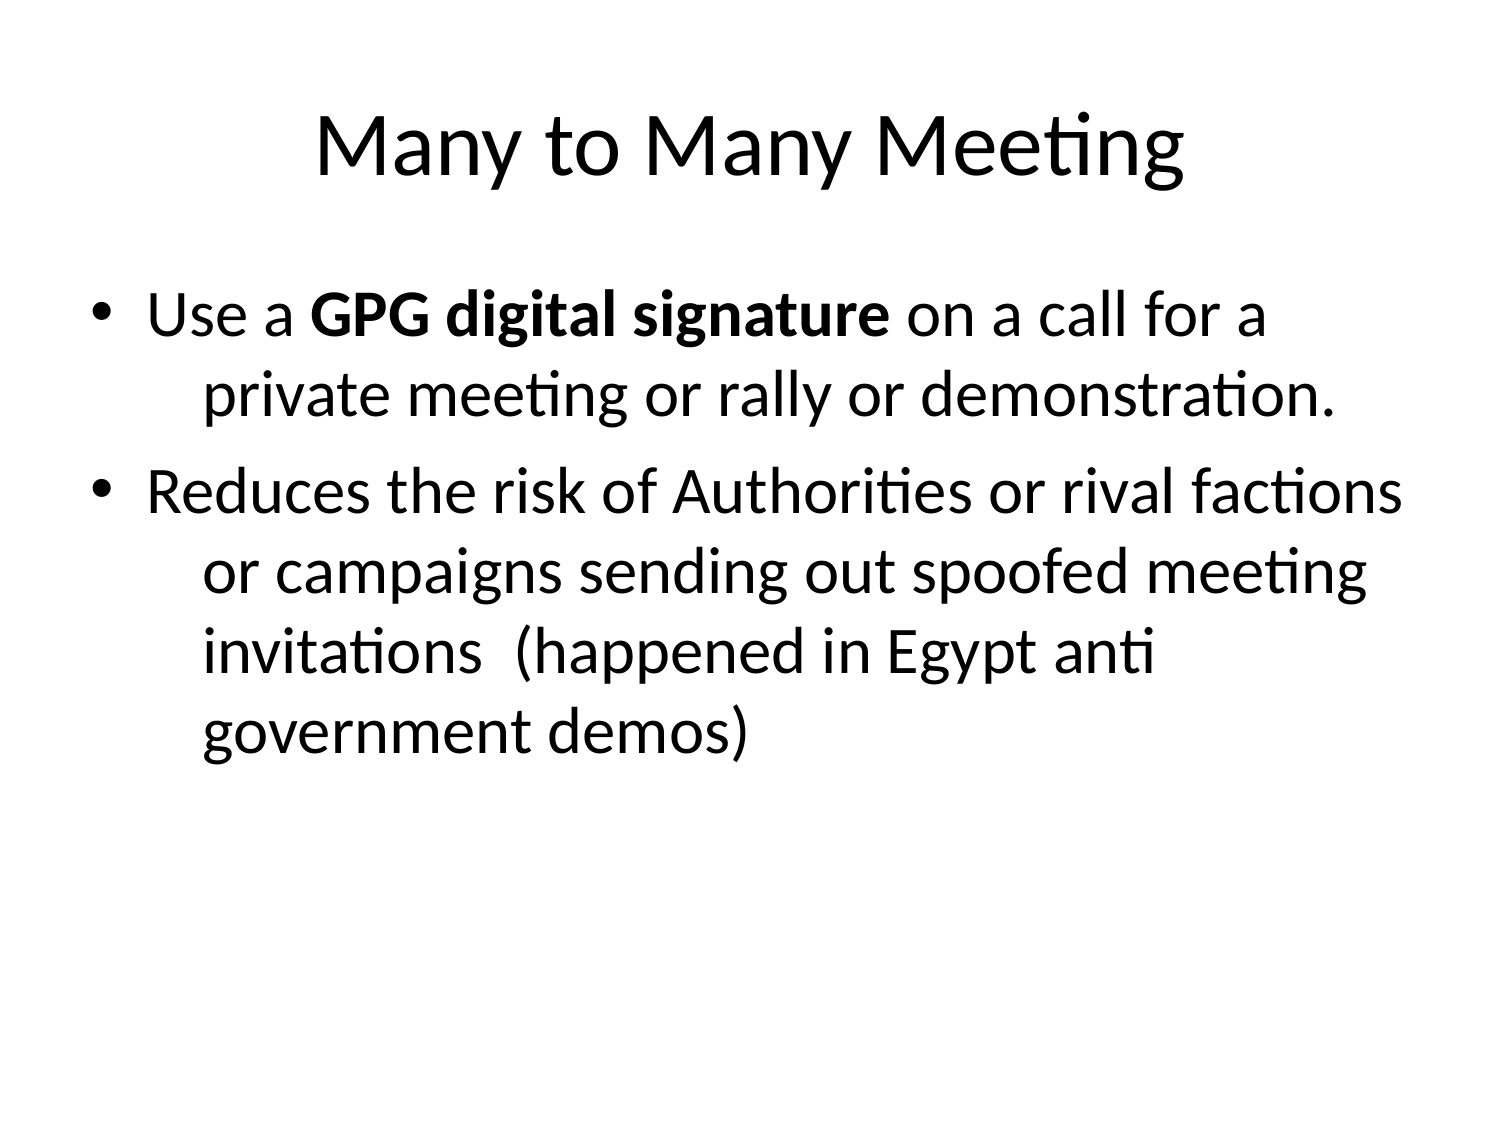

# Many to Many Meeting
Use a GPG digital signature on a call for a private meeting or rally or demonstration.
Reduces the risk of Authorities or rival factions or campaigns sending out spoofed meeting invitations (happened in Egypt anti government demos)